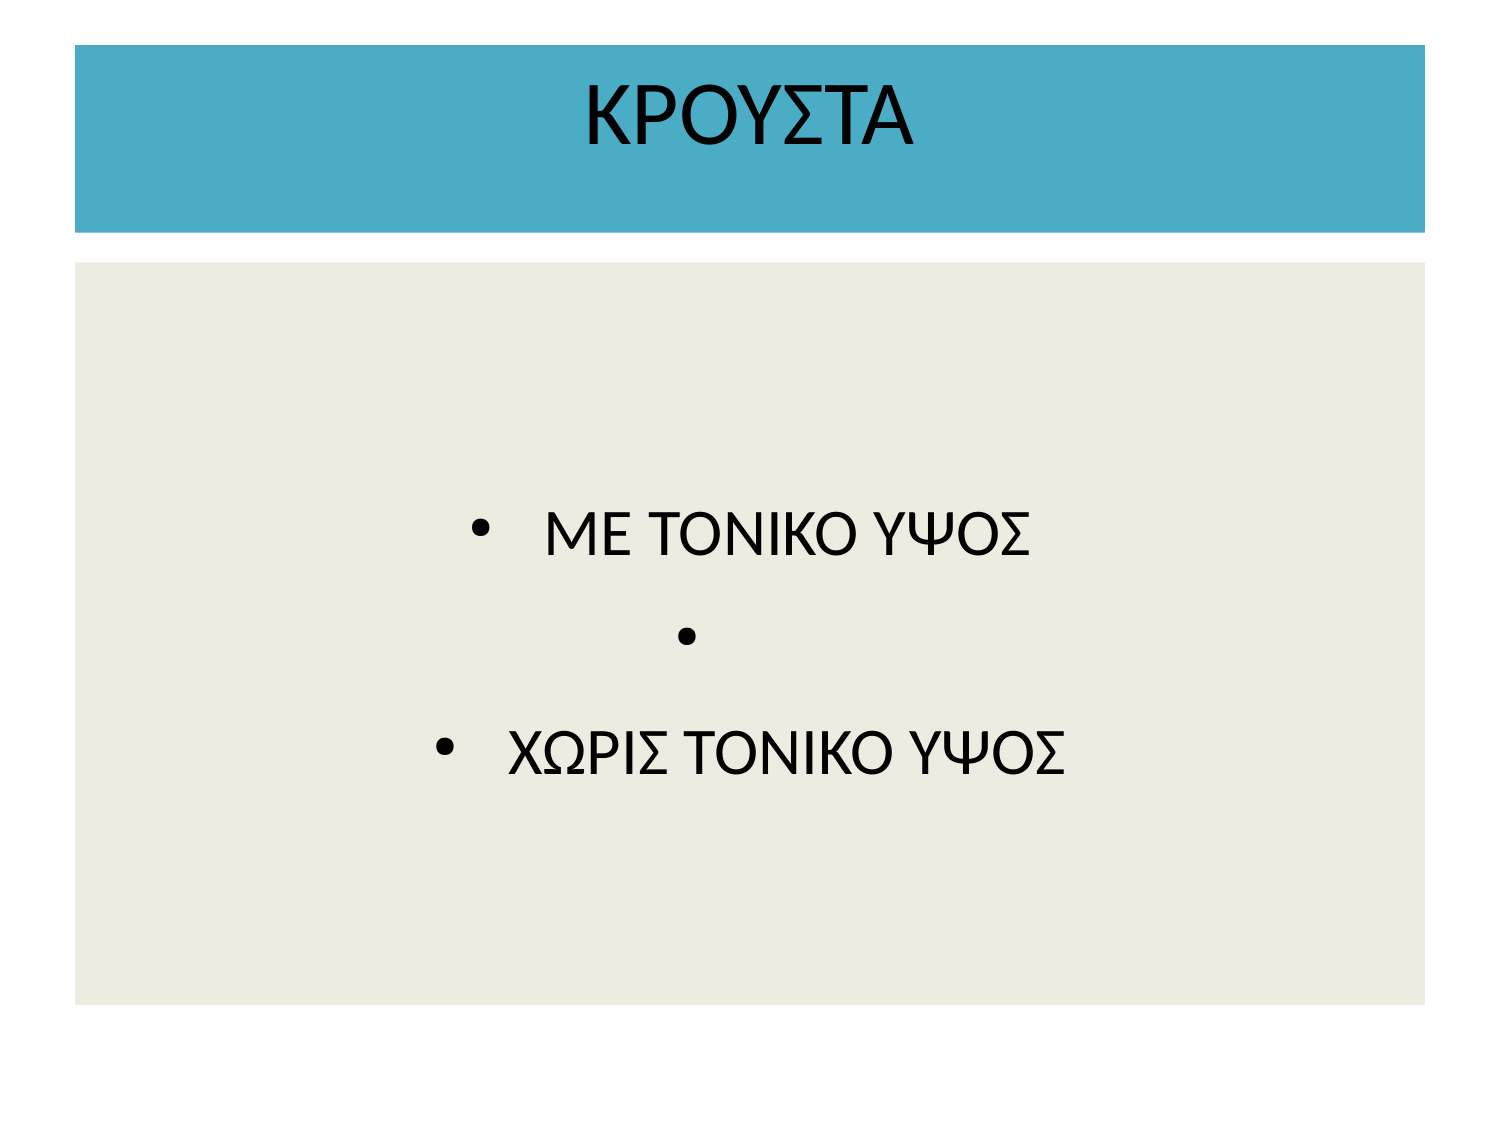

# ΚΡΟΥΣΤΑ
ΜΕ ΤΟΝΙΚΟ ΥΨΟΣ
ΧΩΡΙΣ ΤΟΝΙΚΟ ΥΨΟΣ